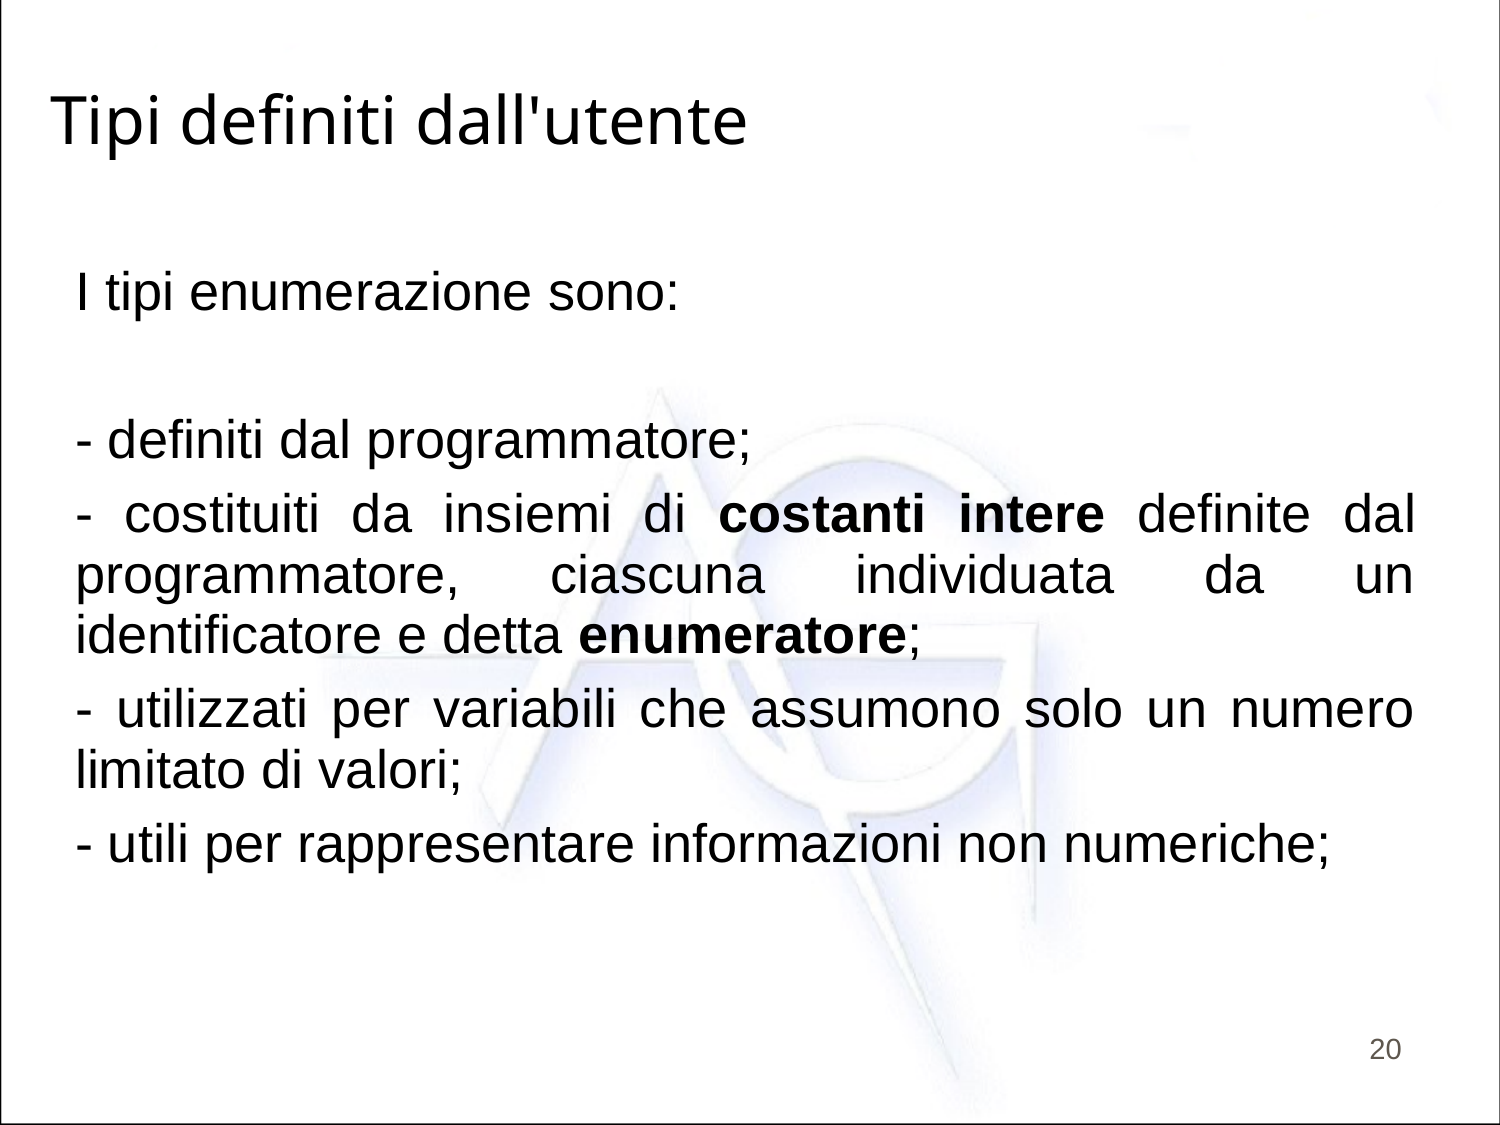

# Tipi definiti dall'utente
I tipi enumerazione sono:
- definiti dal programmatore;
- costituiti da insiemi di costanti intere definite dal programmatore, ciascuna individuata da un identificatore e detta enumeratore;
- utilizzati per variabili che assumono solo un numero limitato di valori;
- utili per rappresentare informazioni non numeriche;
20